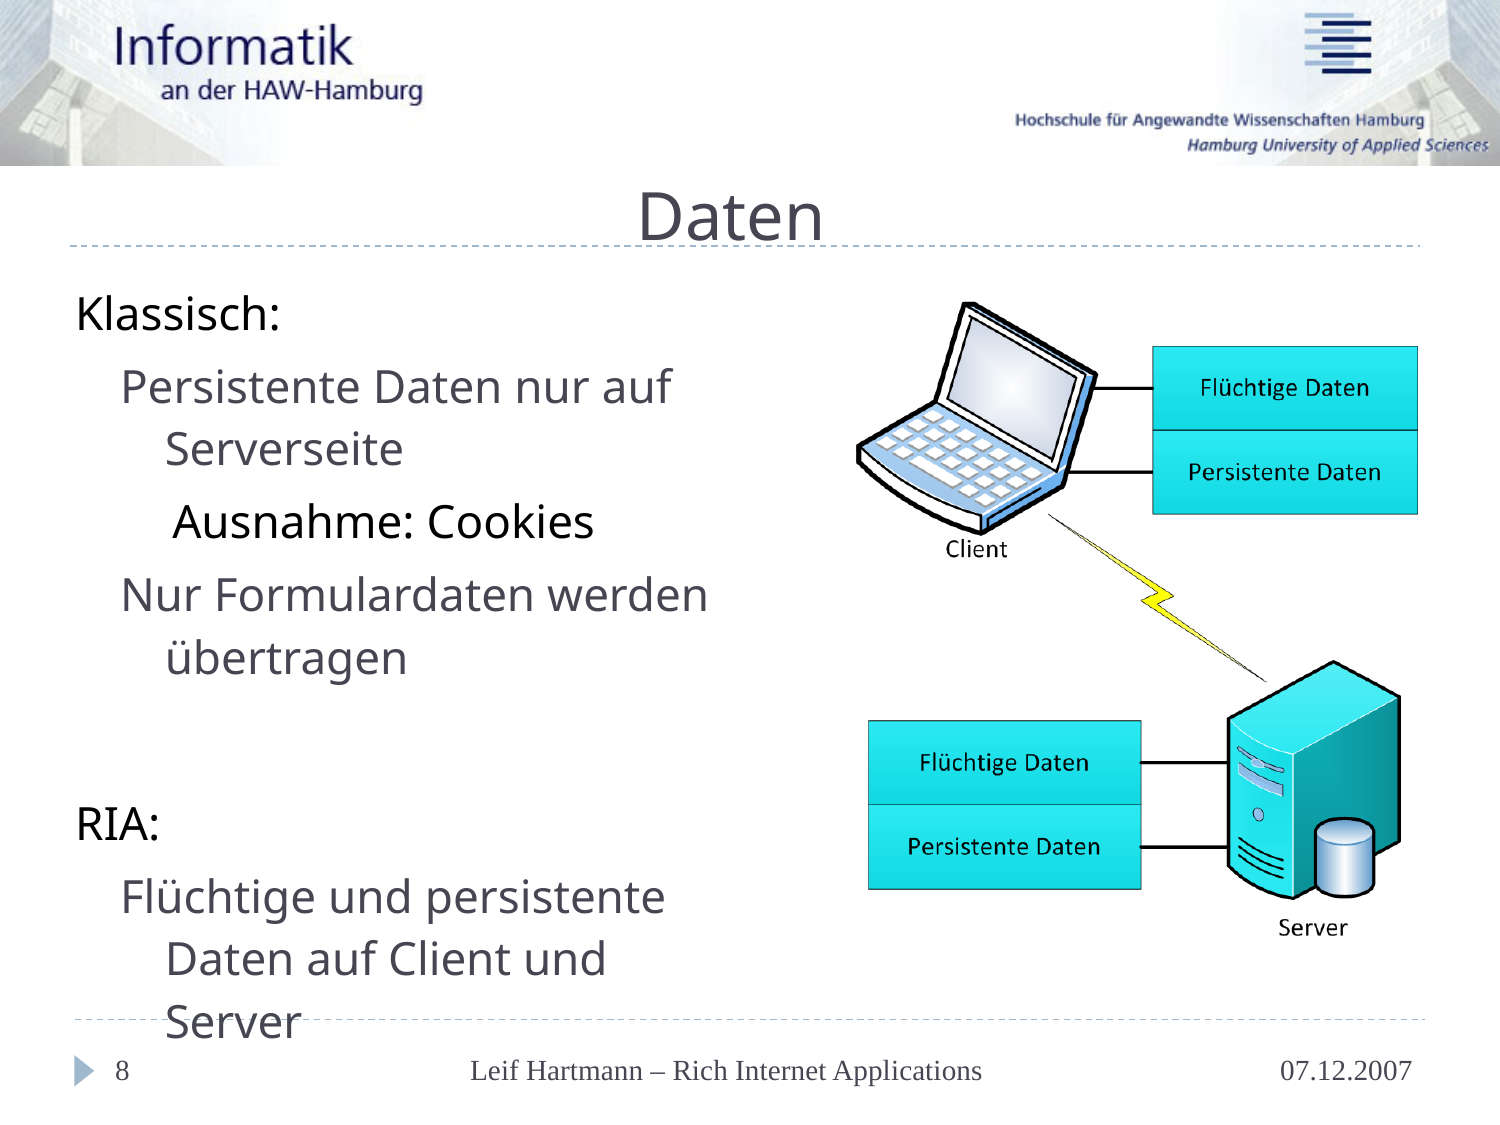

# Daten
Klassisch:
Persistente Daten nur auf Serverseite
Ausnahme: Cookies
Nur Formulardaten werden übertragen
RIA:
Flüchtige und persistente Daten auf Client und Server
8
07.12.2007
Leif Hartmann - Rich Internet Applications